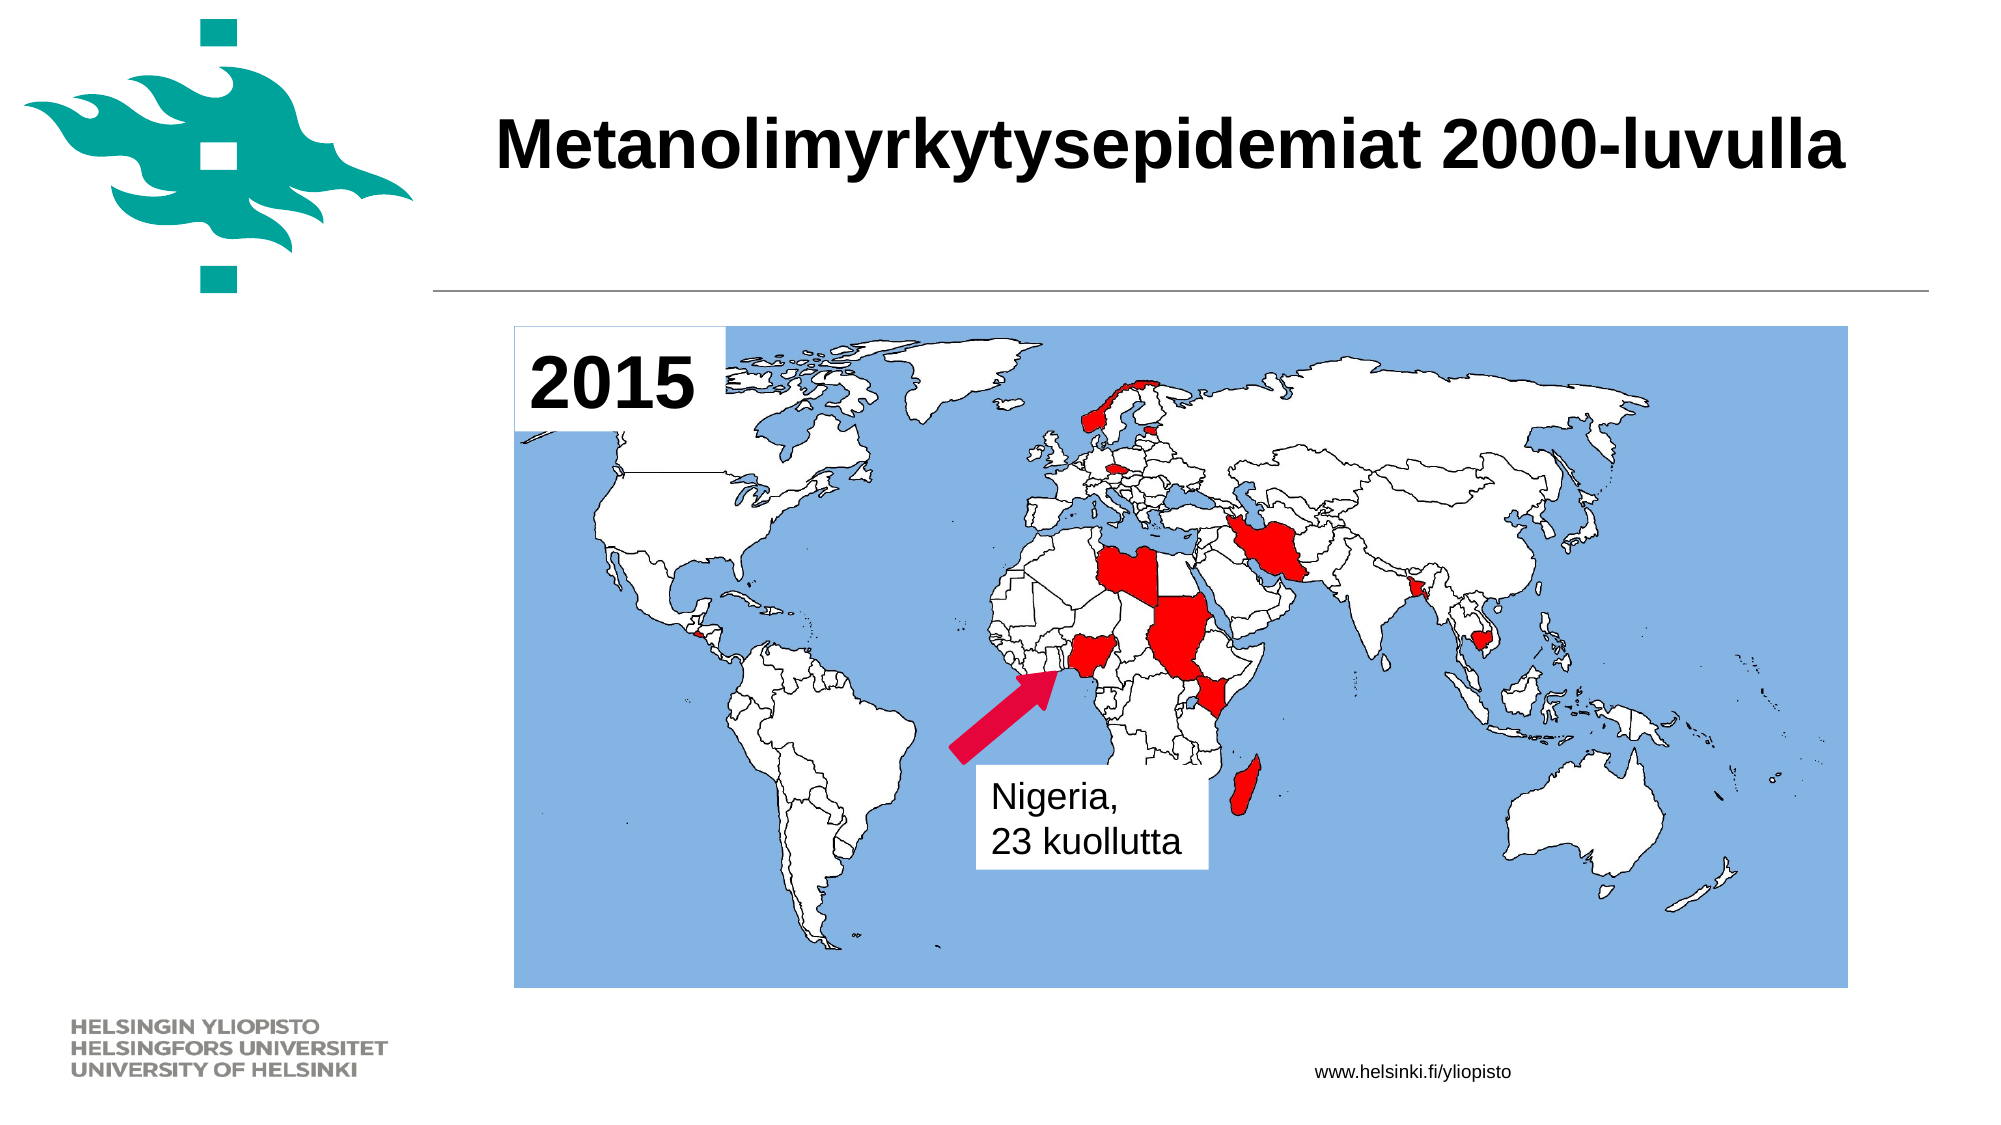

# Metanolimyrkytysepidemiat 2000-luvulla
2015
Nigeria,
23 kuollutta